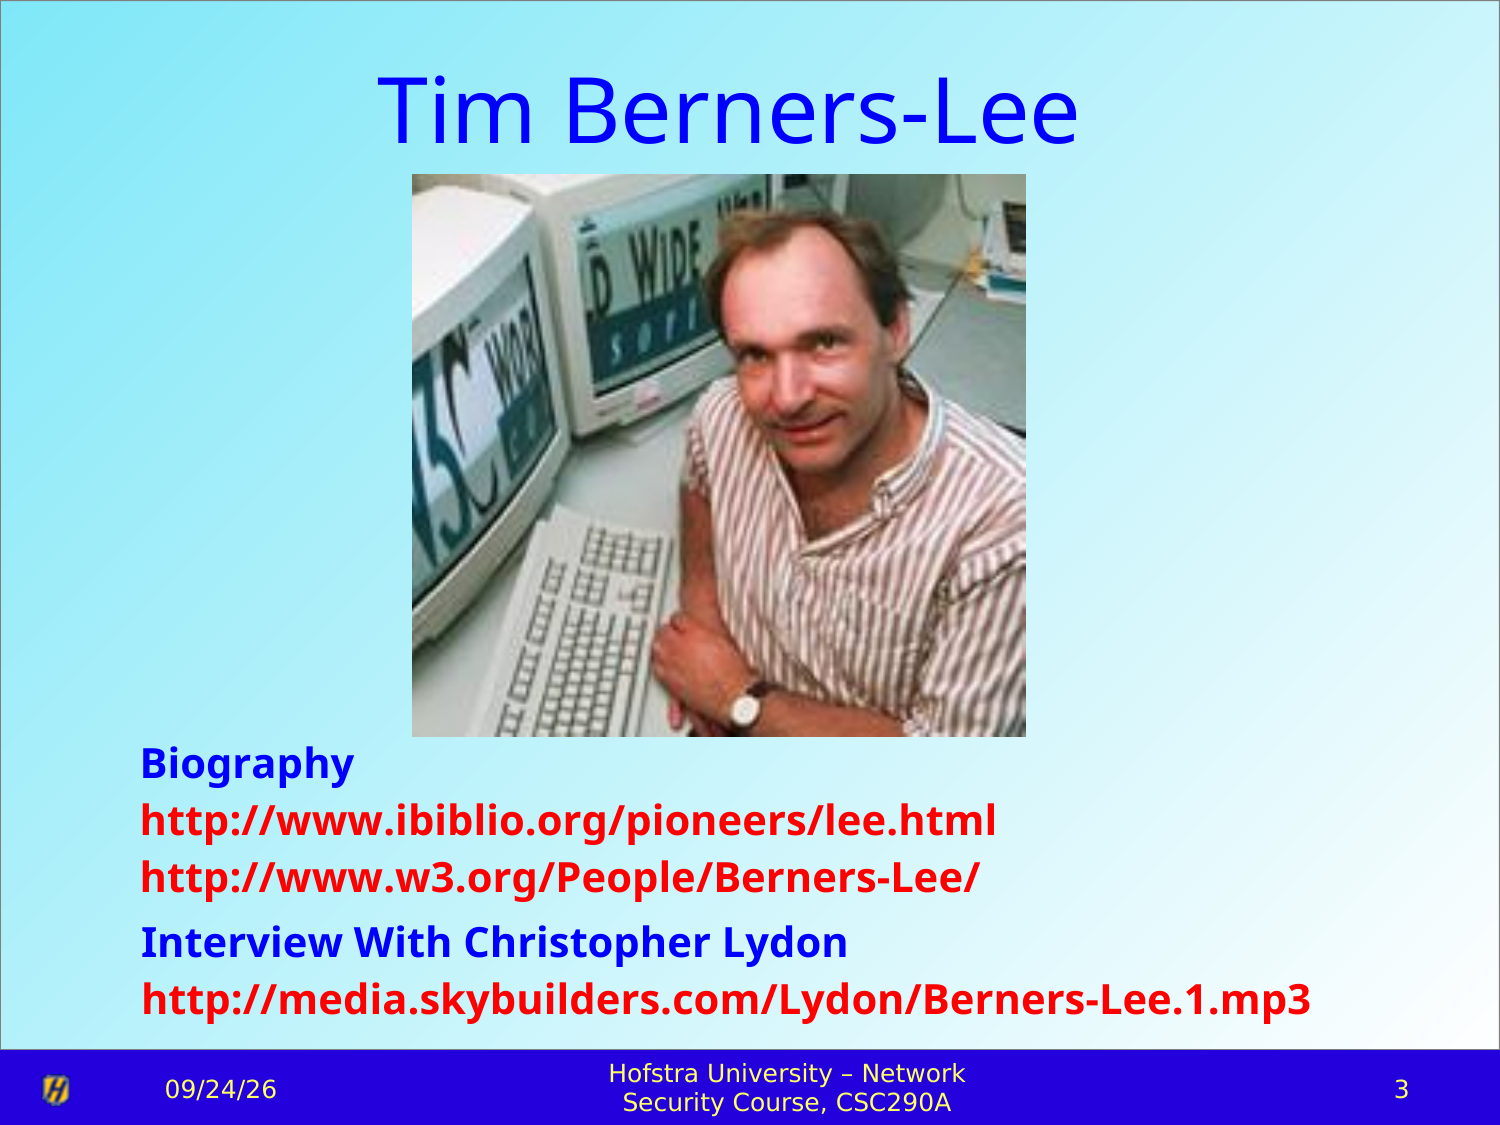

Tim Berners-Lee
Biography
http://www.ibiblio.org/pioneers/lee.html
http://www.w3.org/People/Berners-Lee/
Interview With Christopher Lydon
http://media.skybuilders.com/Lydon/Berners-Lee.1.mp3
3